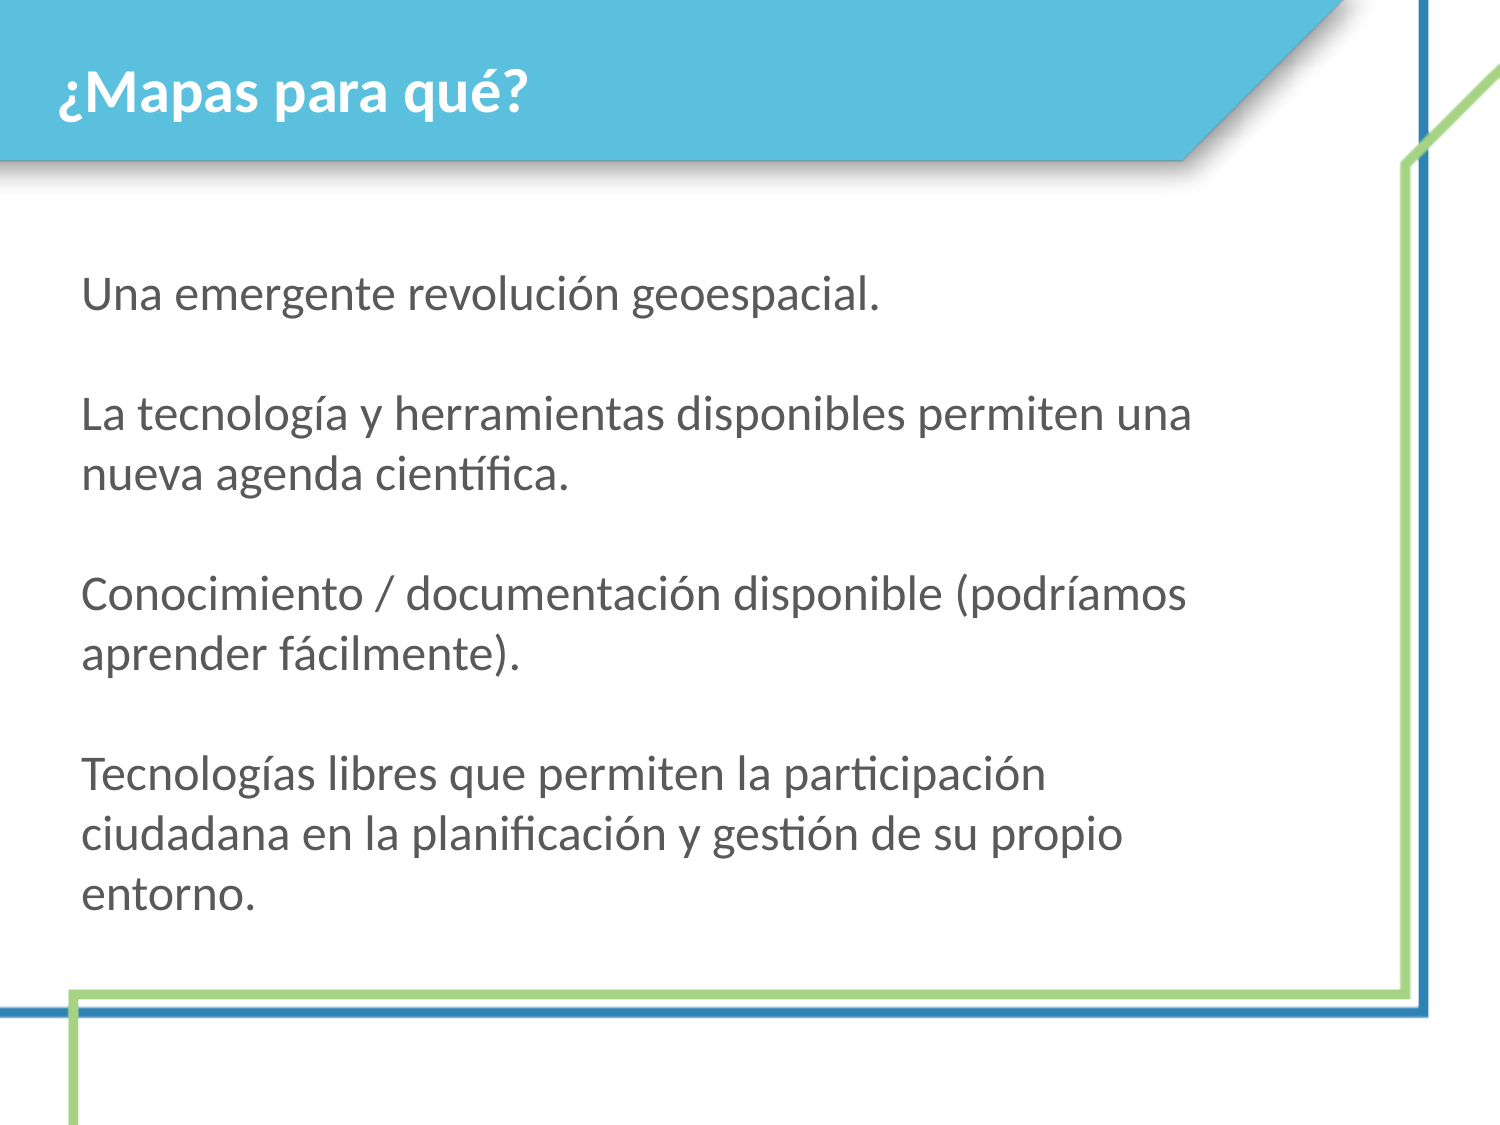

¿Mapas para qué?
Una emergente revolución geoespacial.
La tecnología y herramientas disponibles permiten una nueva agenda científica.
Conocimiento / documentación disponible (podríamos aprender fácilmente).
Tecnologías libres que permiten la participación ciudadana en la planificación y gestión de su propio entorno.